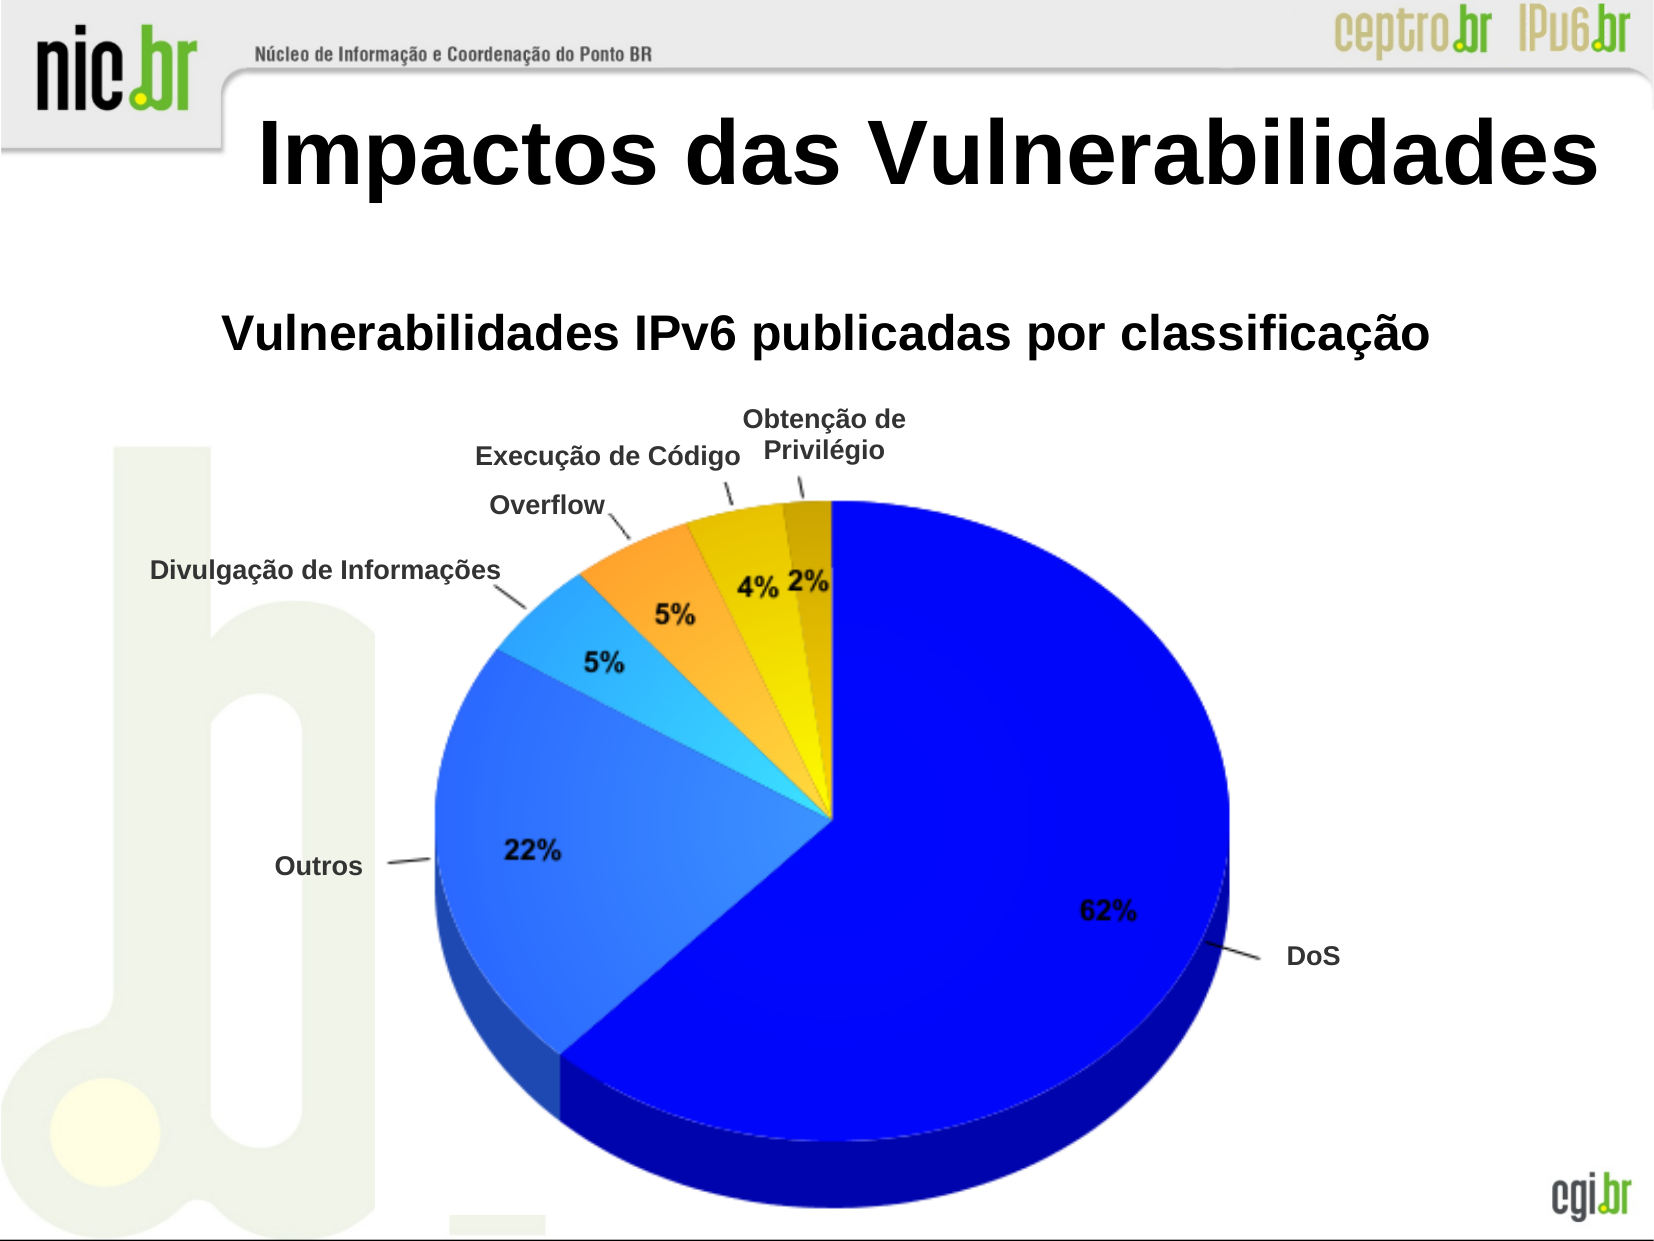

Impactos das Vulnerabilidades
Vulnerabilidades IPv6 publicadas por classificação
Obtenção de
Privilégio
Execução de Código
Overflow
Divulgação de Informações
Outros
DoS